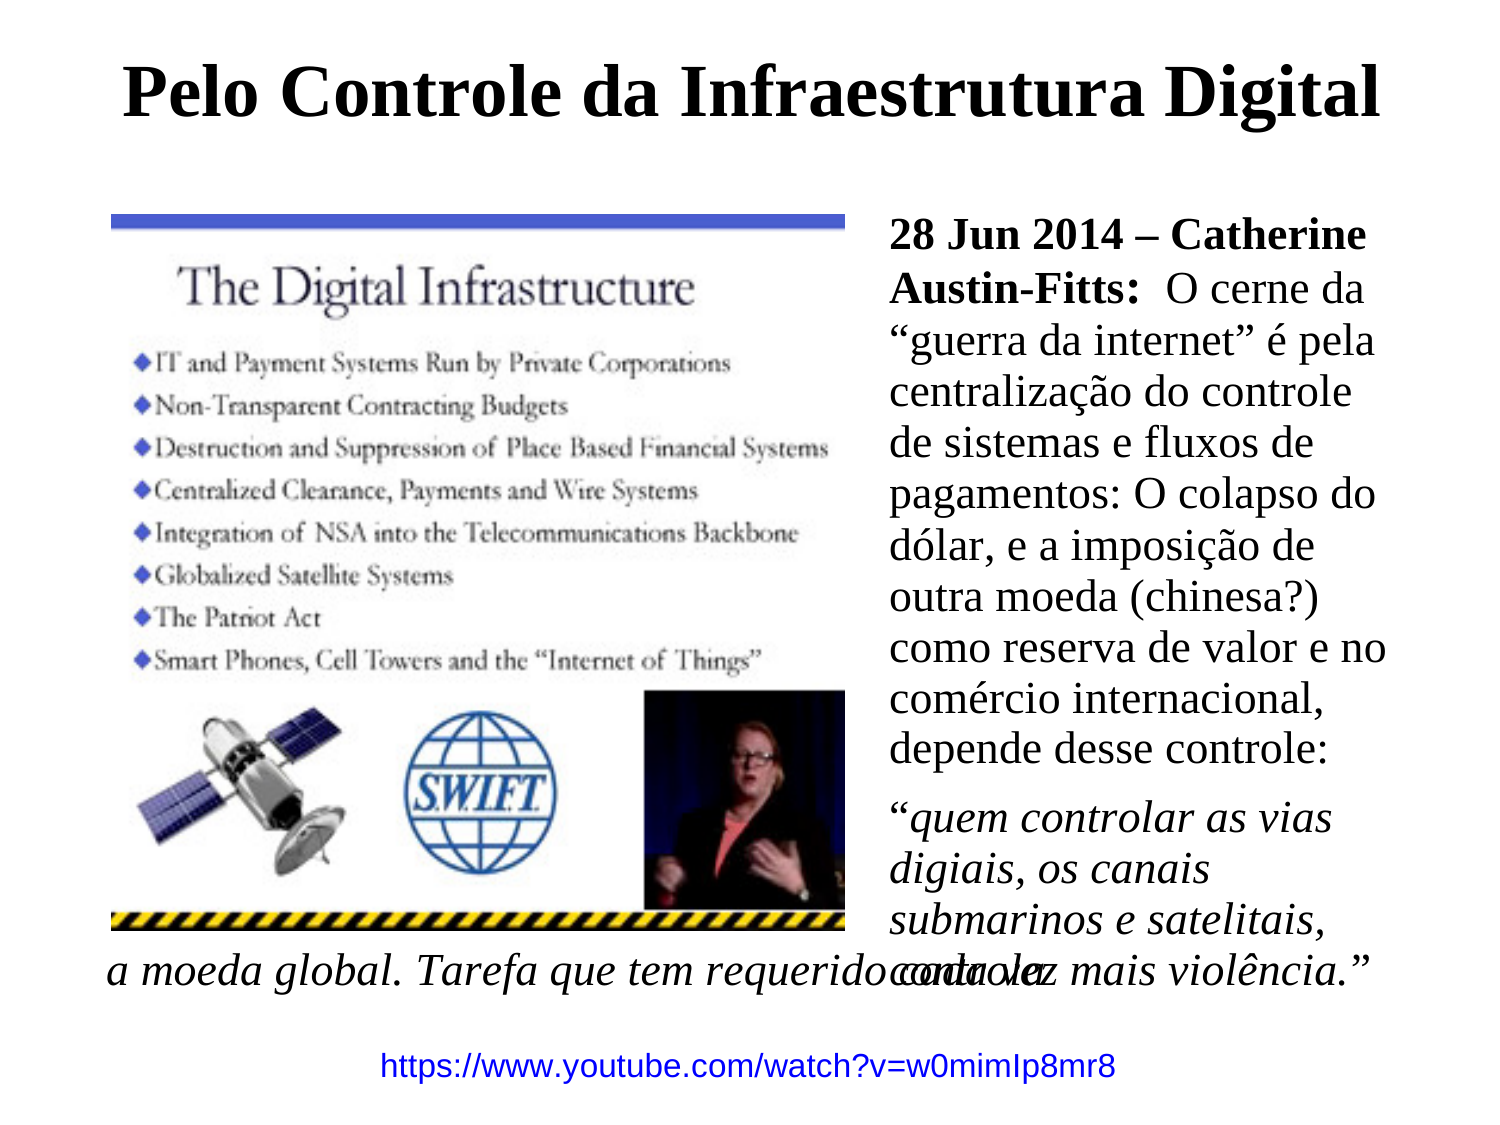

# Pelo Controle da Infraestrutura Digital
28 Jun 2014 – Catherine Austin-Fitts: O cerne da “guerra da internet” é pela centralização do controle de sistemas e fluxos de pagamentos: O colapso do dólar, e a imposição de outra moeda (chinesa?) como reserva de valor e no comércio internacional, depende desse controle:
“quem controlar as vias digiais, os canais submarinos e satelitais, controla
a moeda global. Tarefa que tem requerido cada vez mais violência.”
https://www.youtube.com/watch?v=w0mimIp8mr8